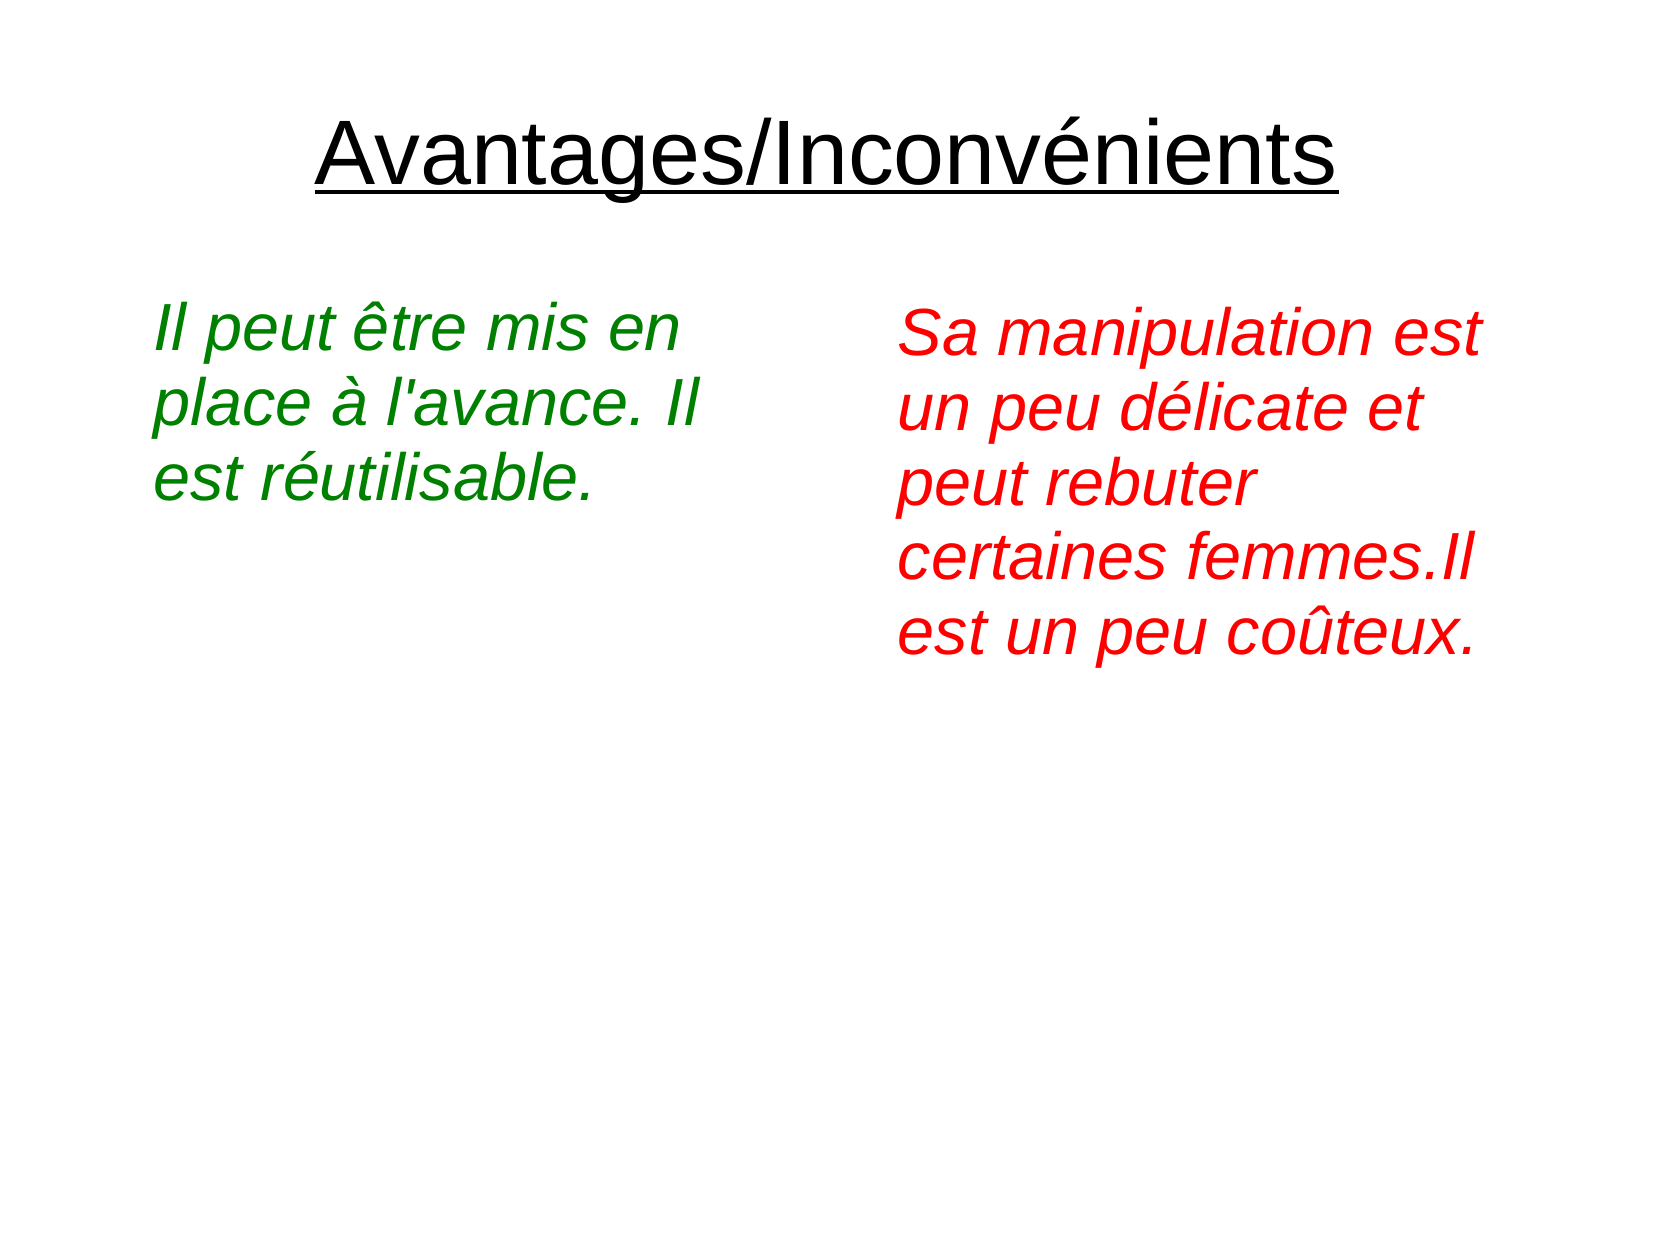

# Avantages/Inconvénients
Il peut être mis en place à l'avance. Il est réutilisable.
Sa manipulation est un peu délicate et peut rebuter certaines femmes.Il est un peu coûteux.